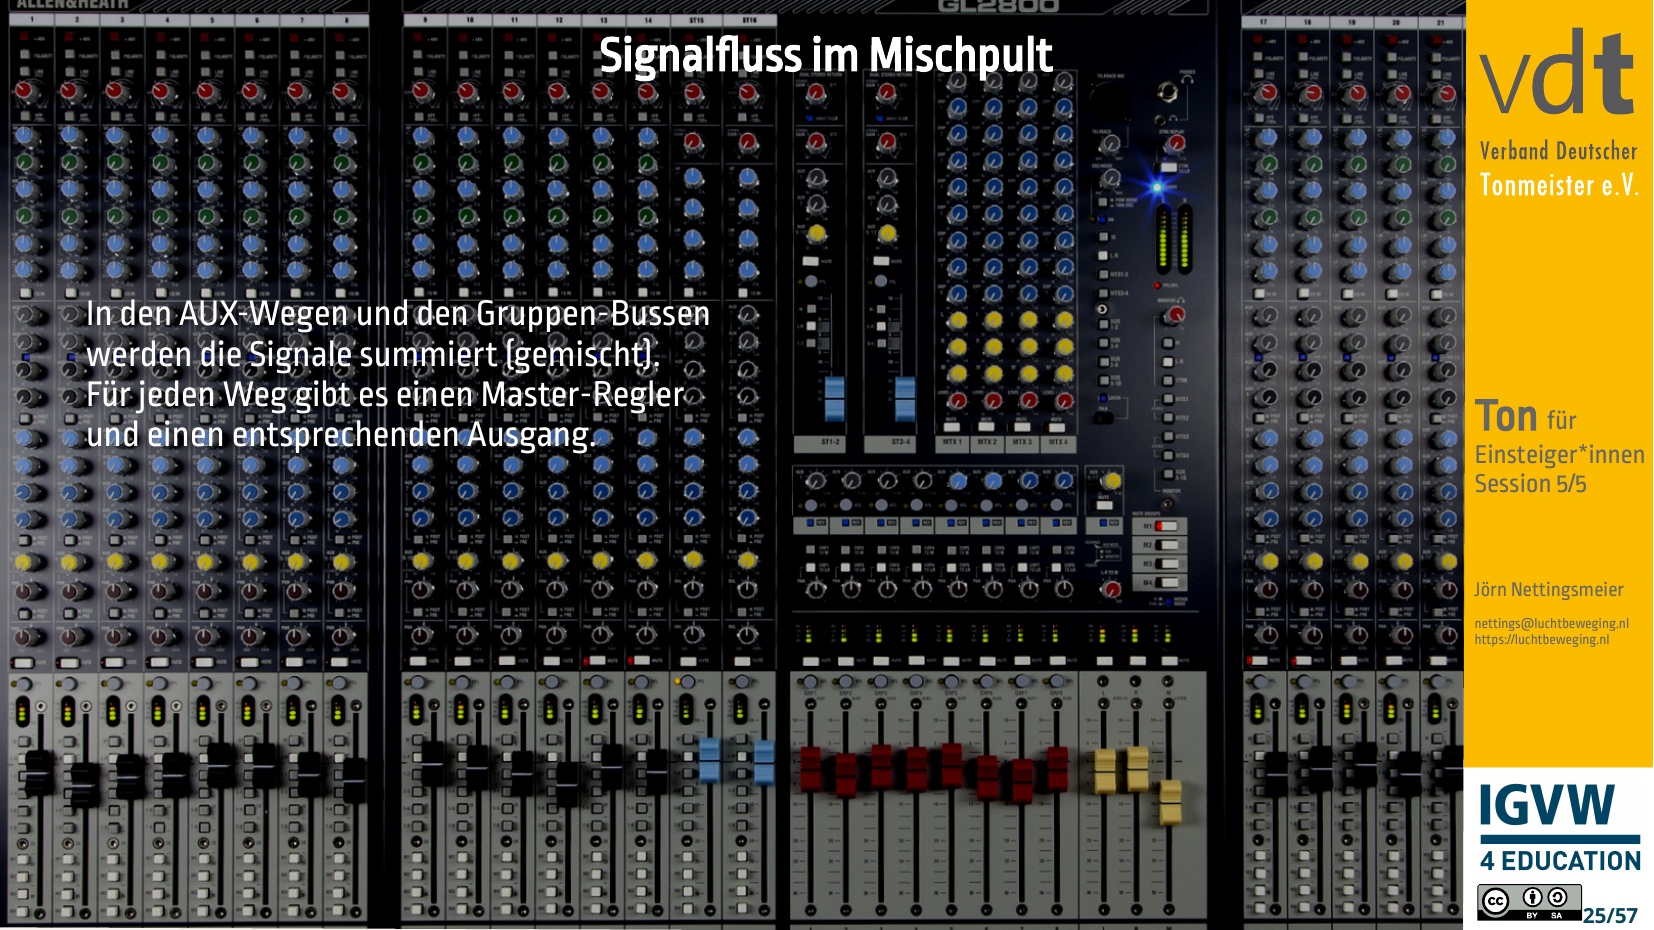

Signalfluss im Mischpult
# In den AUX-Wegen und den Gruppen-Bussen werden die Signale summiert (gemischt). Für jeden Weg gibt es einen Master-Regler und einen entsprechenden Ausgang.